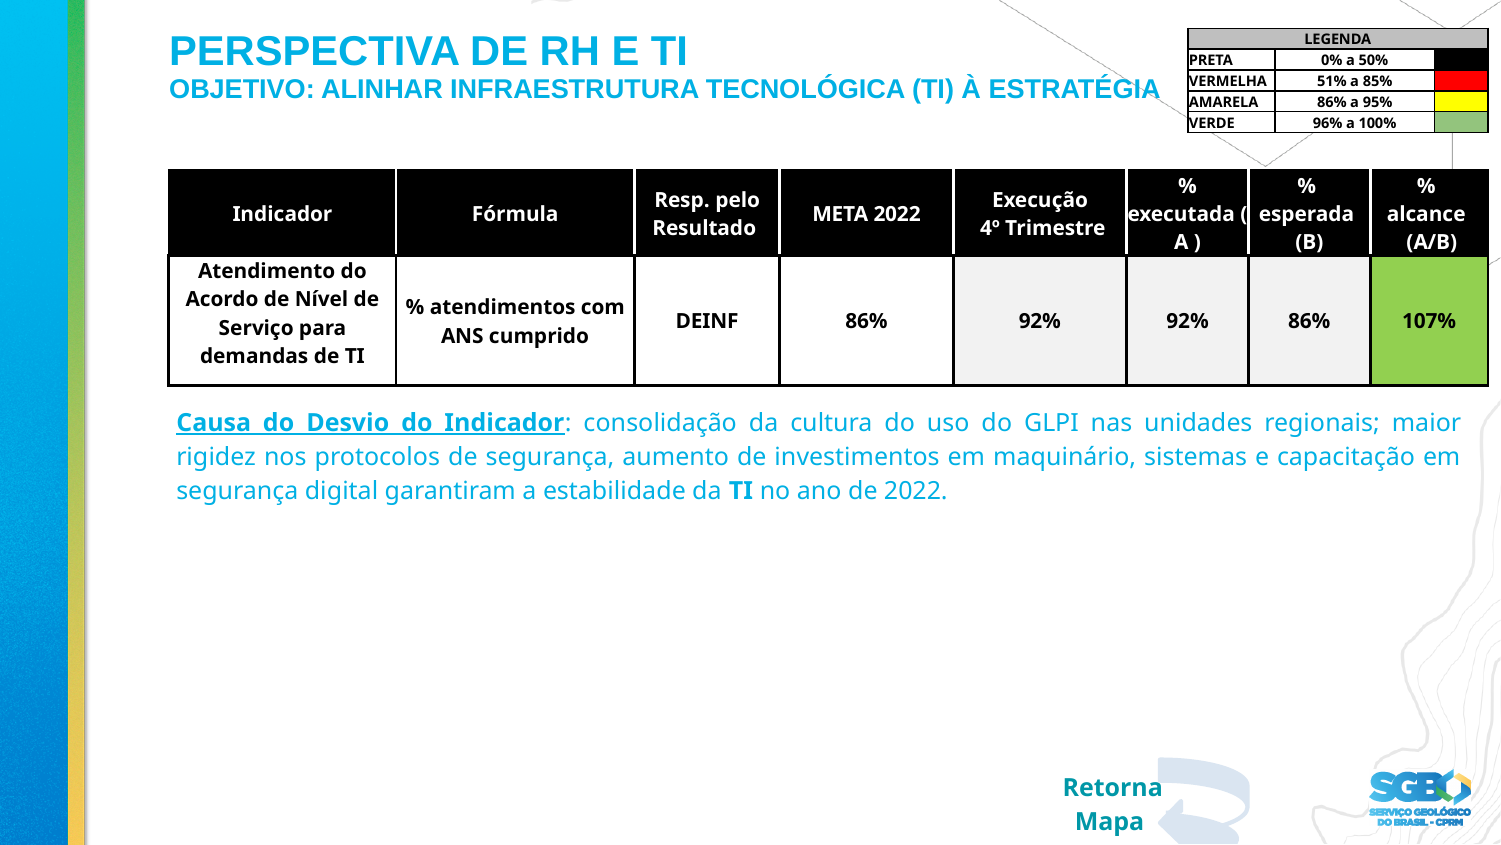

PERSPECTIVA DE VALOR PARA CLIENTES E USUÁRIOS
PERSPECTIVA DE RH E TI
OBJETIVO: ALINHAR INFRAESTRUTURA TECNOLÓGICA (TI) À ESTRATÉGIA
| LEGENDA | | |
| --- | --- | --- |
| PRETA | 0% a 50% | |
| VERMELHA | 51% a 85% | |
| AMARELA | 86% a 95% | |
| VERDE | 96% a 100% | |
| Indicador | Fórmula | Resp. pelo Resultado | META 2022 | Execução 4º Trimestre | % executada ( A ) | % esperada (B) | % alcance (A/B) |
| --- | --- | --- | --- | --- | --- | --- | --- |
| Atendimento do Acordo de Nível de Serviço para demandas de TI ​ | % atendimentos com ANS cumprido | DEINF | 86% | 92% | 92% | 86% | 107% |
Causa do Desvio do Indicador: consolidação da cultura do uso do GLPI nas unidades regionais; maior rigidez nos protocolos de segurança, aumento de investimentos em maquinário, sistemas e capacitação em segurança digital garantiram a estabilidade da TI no ano de 2022.
Retorna Mapa